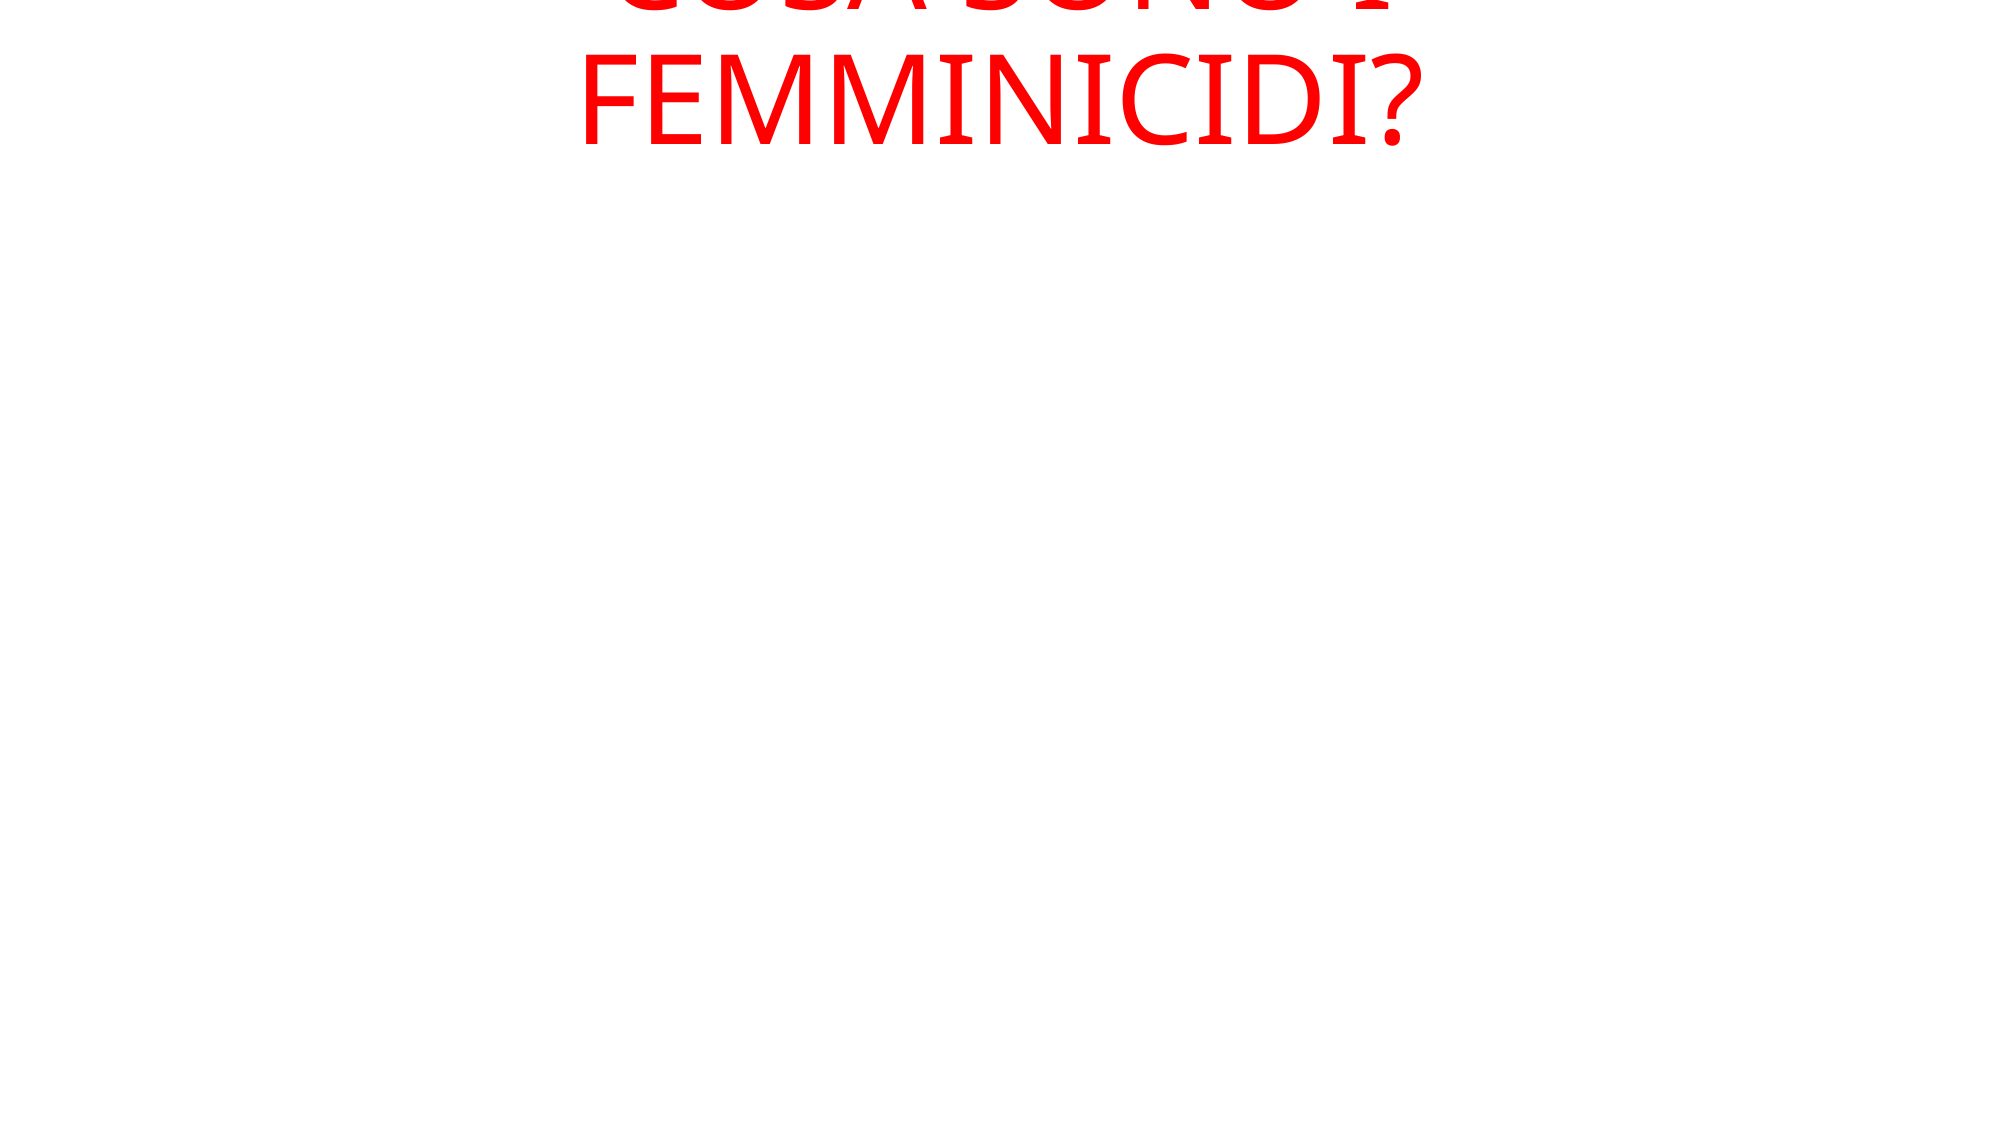

# COSA SONO I FEMMINICIDI?
SI TRATTA DI OMICIDI DOLOSI O PRETERINTENZIONALI E HANNO COME MATRICE COMUNE UNA FORMA DI ODIO VEROS IL GENERE FEMMINILE, CONSIDERATO UN OGGETTO DA POSSEDERE. IL TERMINE «FEMMINICIDIO» HA INIZIATO A DIFFONDERSI A PARTIRE DAL 2008, ED È STATO UTILIZZATO PER LA PRIMA VOLTA DA BARBARA SPINELLI. A PARTIRE DA QUEL MOMENTO, I GIORNALISTI HANNO INIZIATO AD UTILIZZARLO MASSIVAMENTE. IL TERMINE FEMMINICIDIO È ENTRATO A PIENO TITOLO NELLA LINGUA ITALIANA NEL 2009.